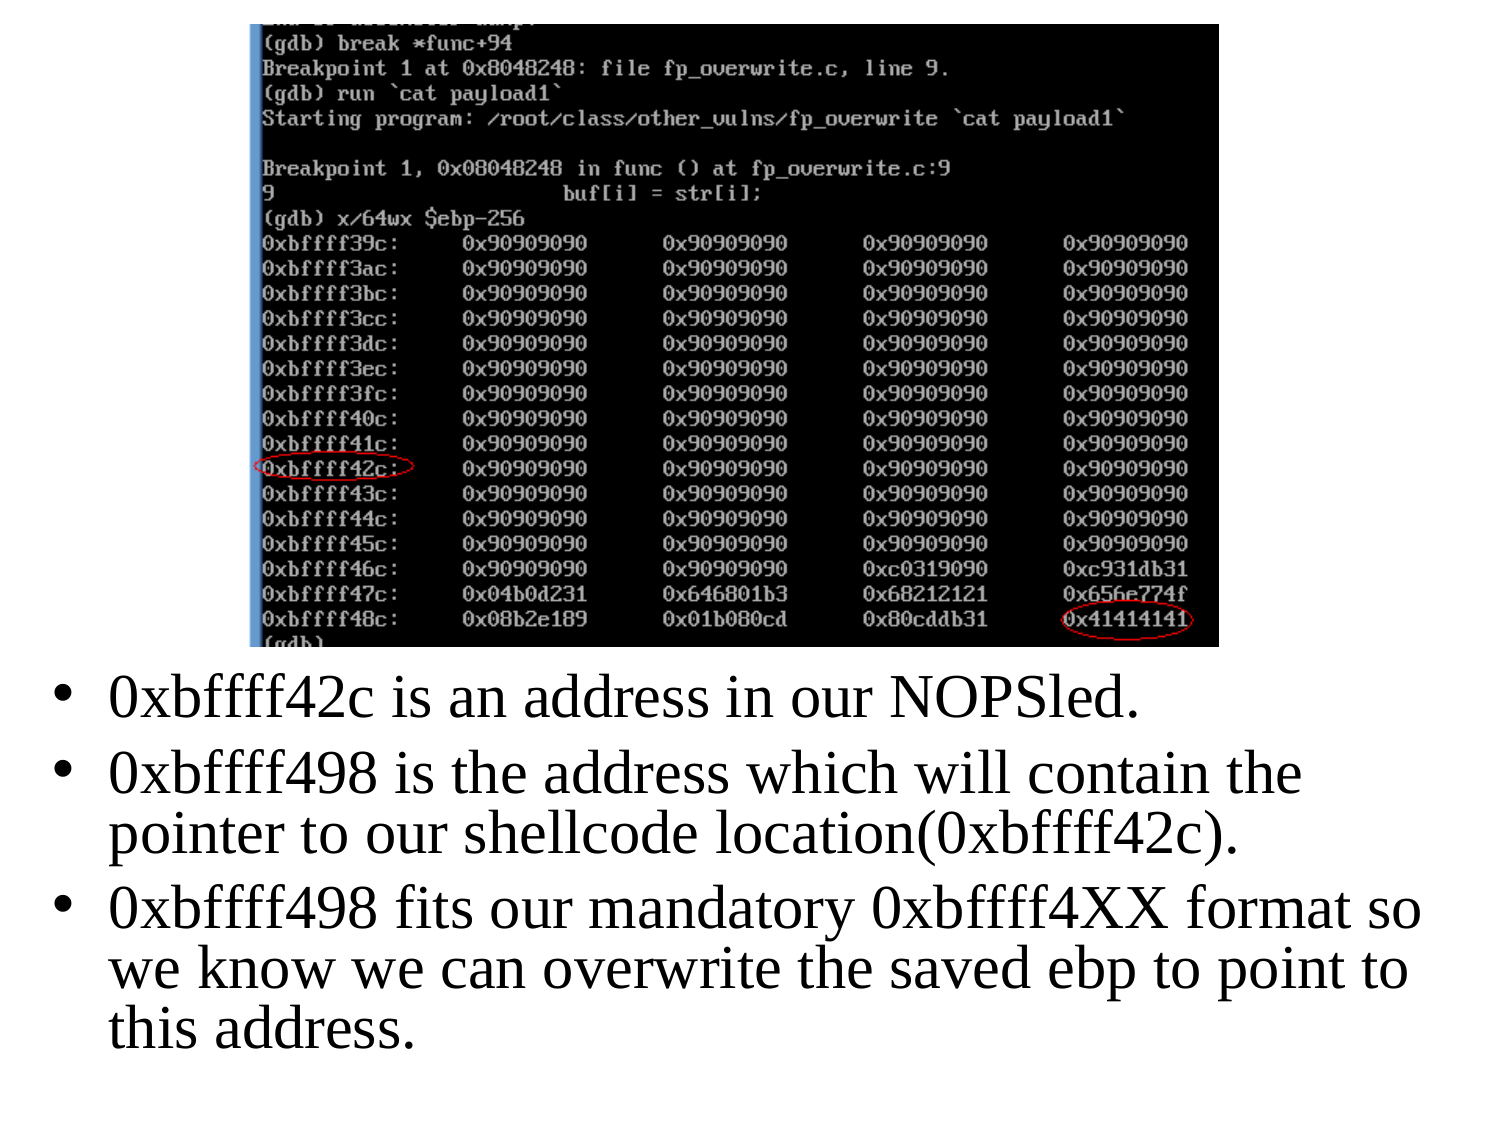

# 0xbffff42c is an address in our NOPSled.
0xbffff498 is the address which will contain the pointer to our shellcode location(0xbffff42c).
0xbffff498 fits our mandatory 0xbffff4XX format so we know we can overwrite the saved ebp to point to this address.